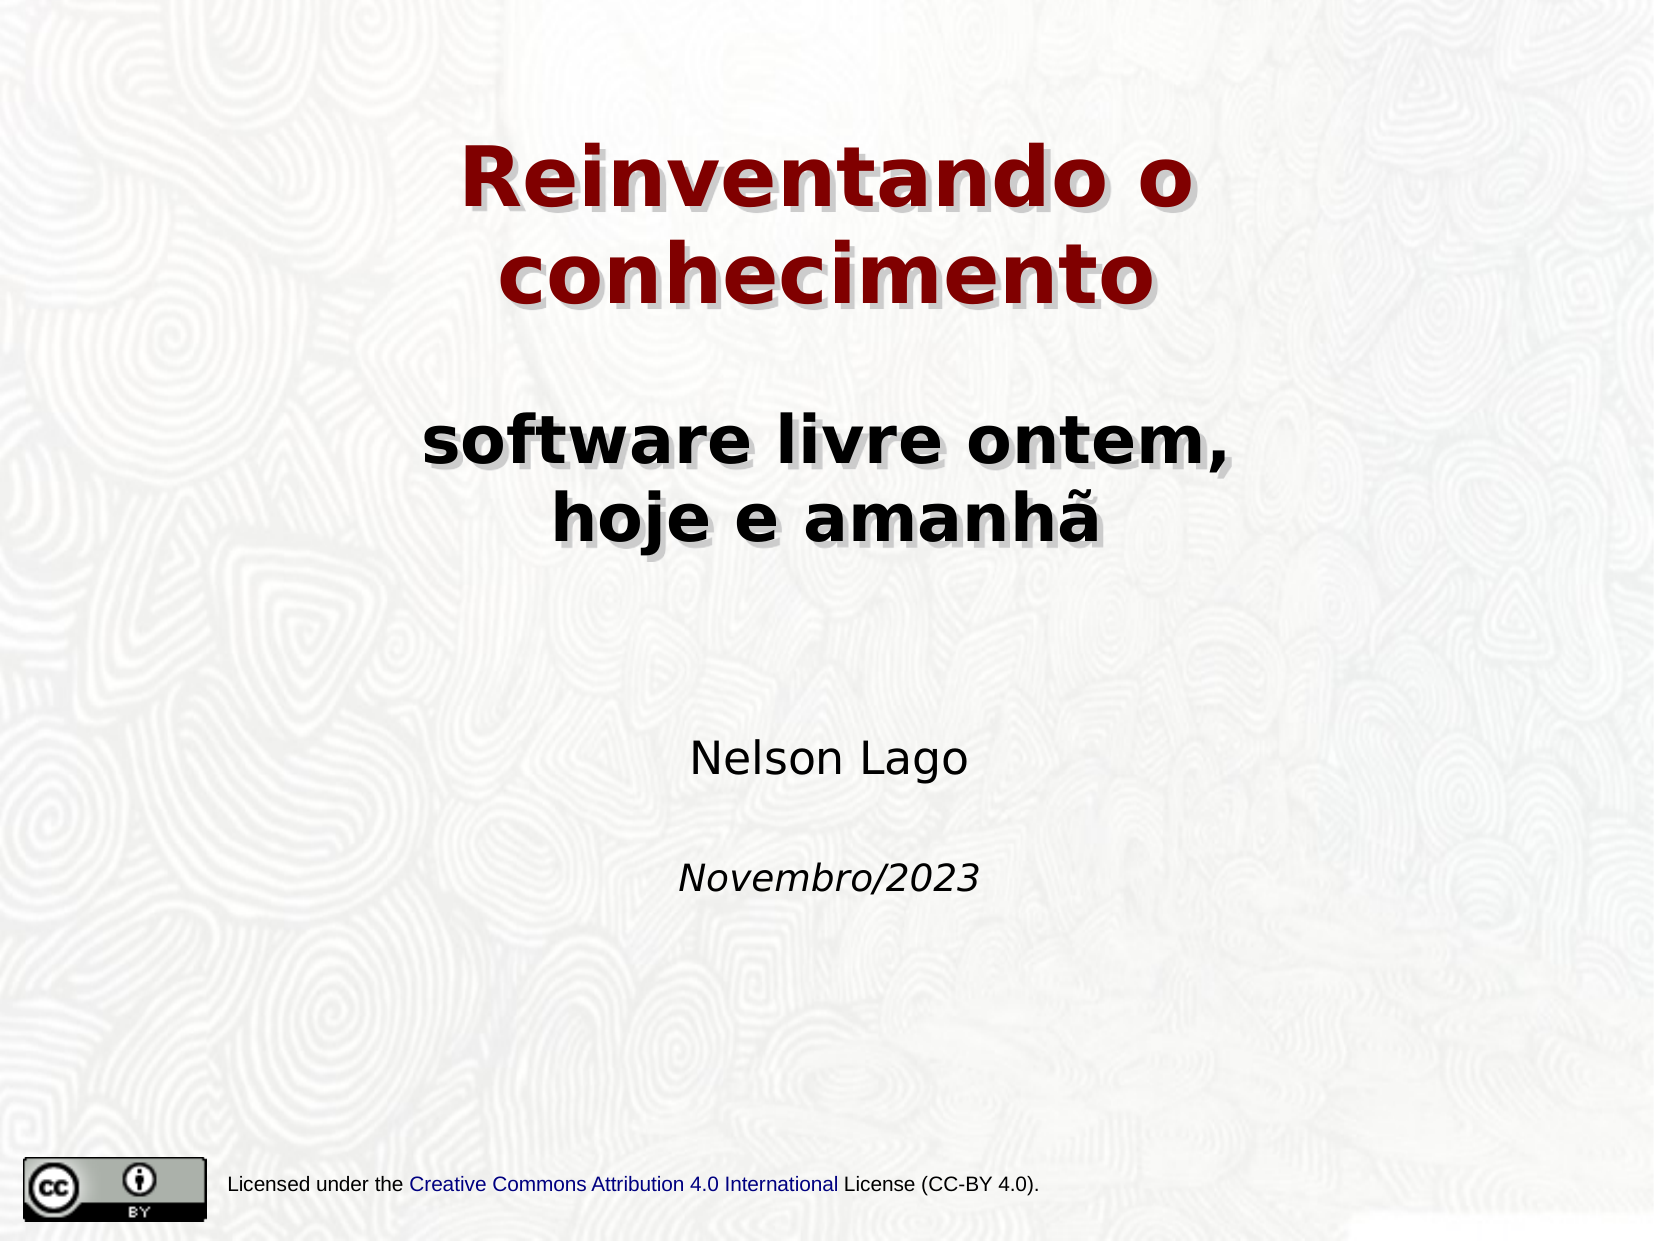

# Reinventando o conhecimento software livre ontem, hoje e amanhã
Nelson Lago
Novembro/2023